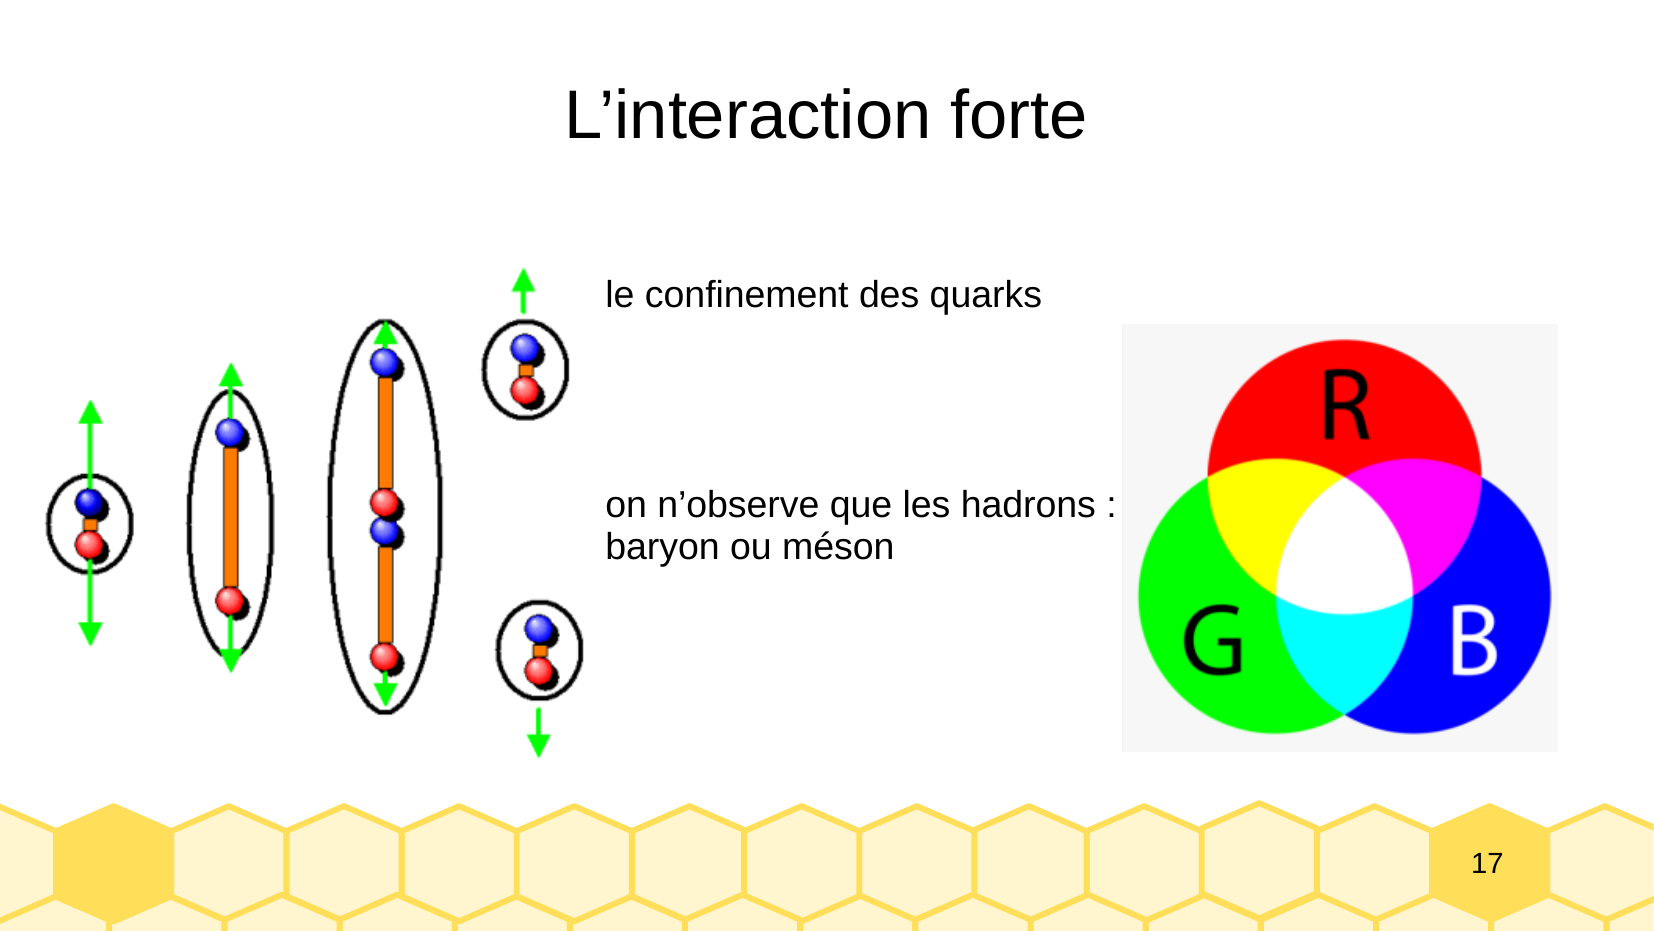

# L’interaction forte
le confinement des quarks
on n’observe que les hadrons :
baryon ou méson